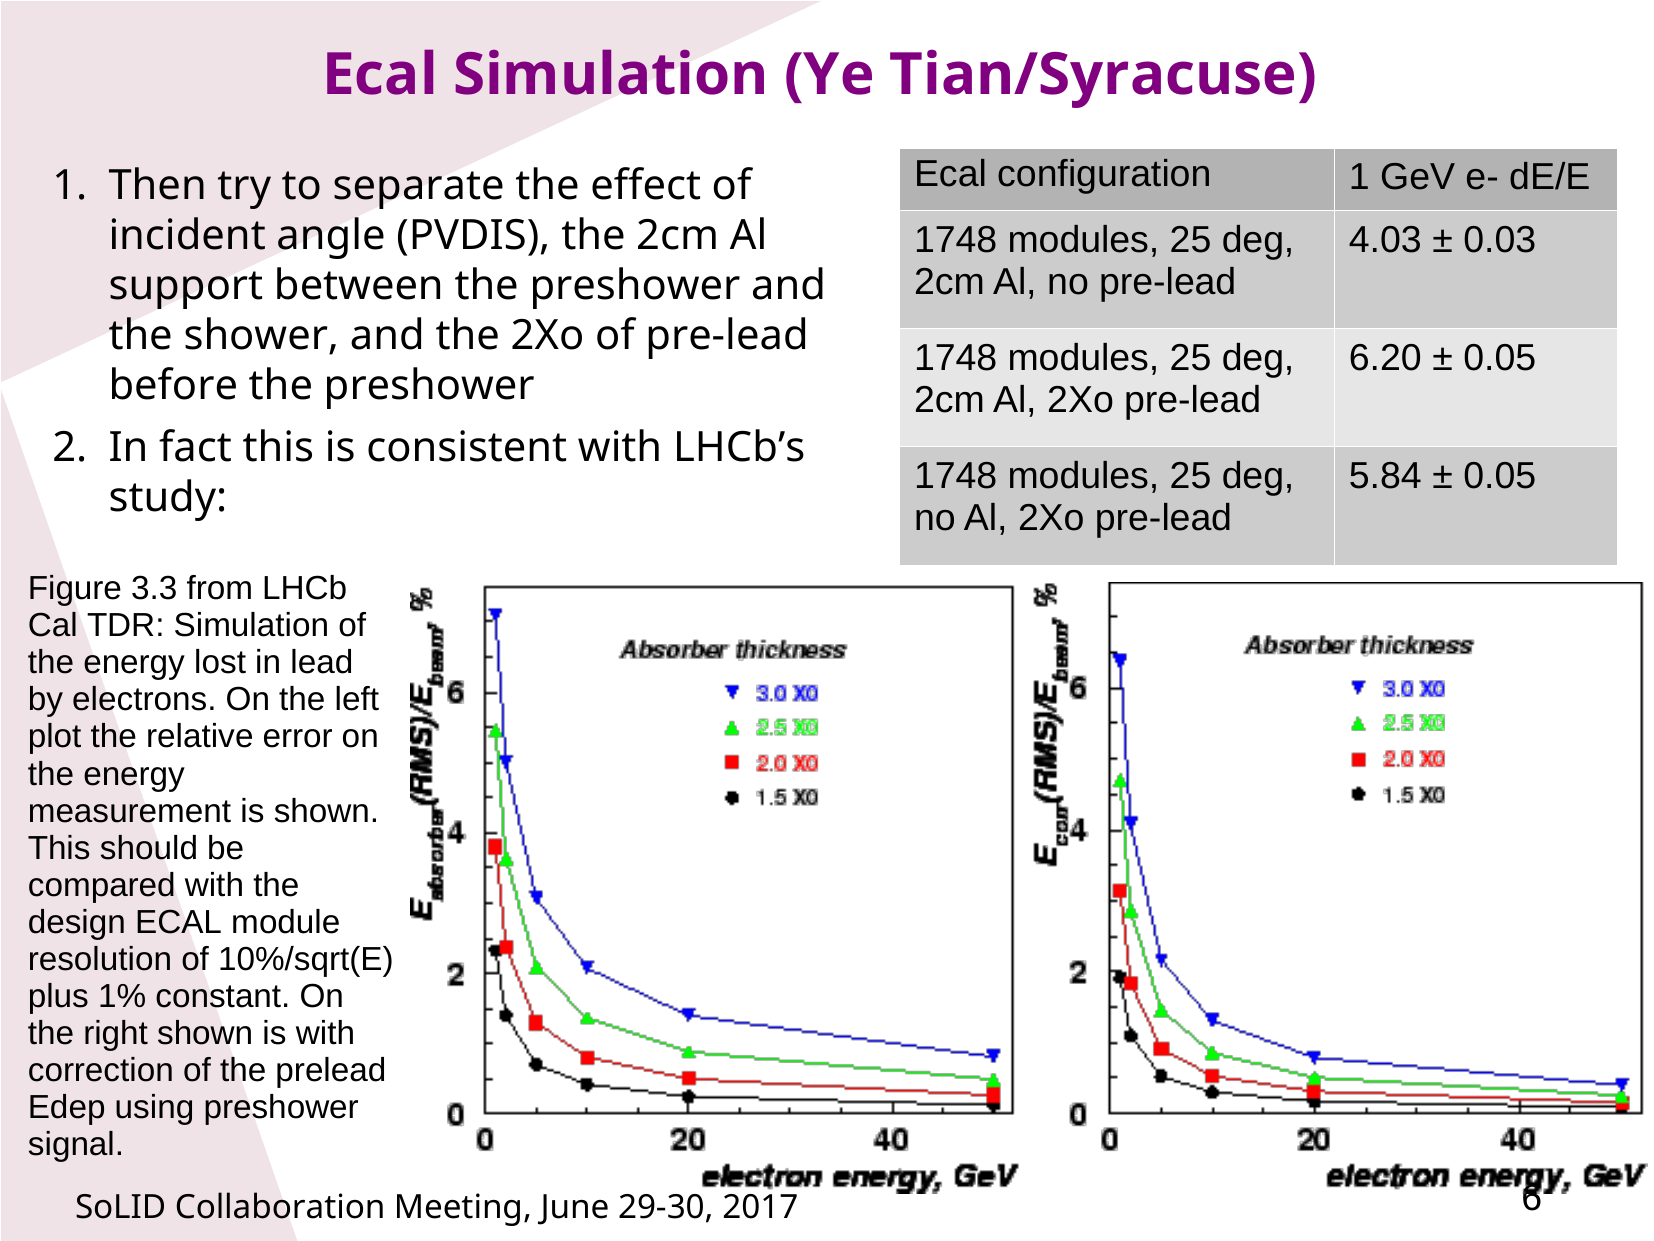

# Ecal Simulation (Ye Tian/Syracuse)
| Ecal configuration | 1 GeV e- dE/E |
| --- | --- |
| 1748 modules, 25 deg, 2cm Al, no pre-lead | 4.03 ± 0.03 |
| 1748 modules, 25 deg, 2cm Al, 2Xo pre-lead | 6.20 ± 0.05 |
| 1748 modules, 25 deg, no Al, 2Xo pre-lead | 5.84 ± 0.05 |
Then try to separate the effect of incident angle (PVDIS), the 2cm Al support between the preshower and the shower, and the 2Xo of pre-lead before the preshower
In fact this is consistent with LHCb’s study:
Figure 3.3 from LHCb Cal TDR: Simulation of the energy lost in lead by electrons. On the left plot the relative error on the energy measurement is shown. This should be compared with the design ECAL module resolution of 10%/sqrt(E) plus 1% constant. On the right shown is with correction of the prelead Edep using preshower signal.
6